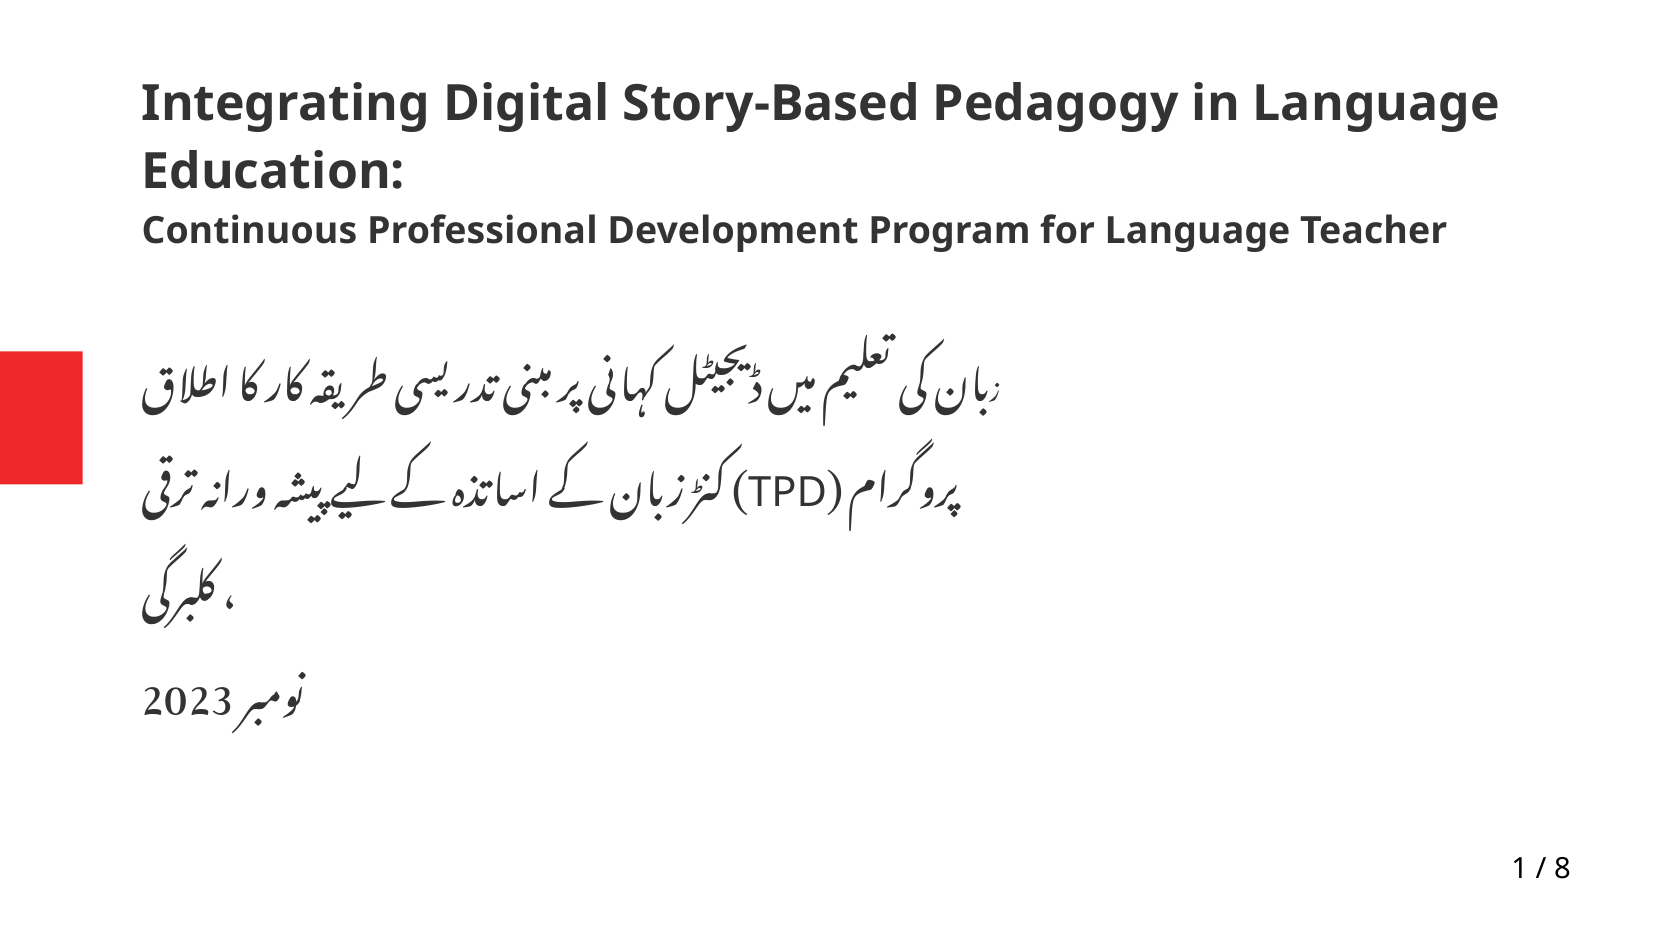

# Integrating Digital Story-Based Pedagogy in Language Education: Continuous Professional Development Program for Language Teacher زبان کی تعلیم میں ڈیجیٹل کہانی پر مبنی تدریسی طریقہ کار کا اطلاق کنڑ زبان کے اساتذہ کے لیے پیشہ ورانہ ترقی (TPD) پروگرام ، کلبرگی نومبر 2023
1